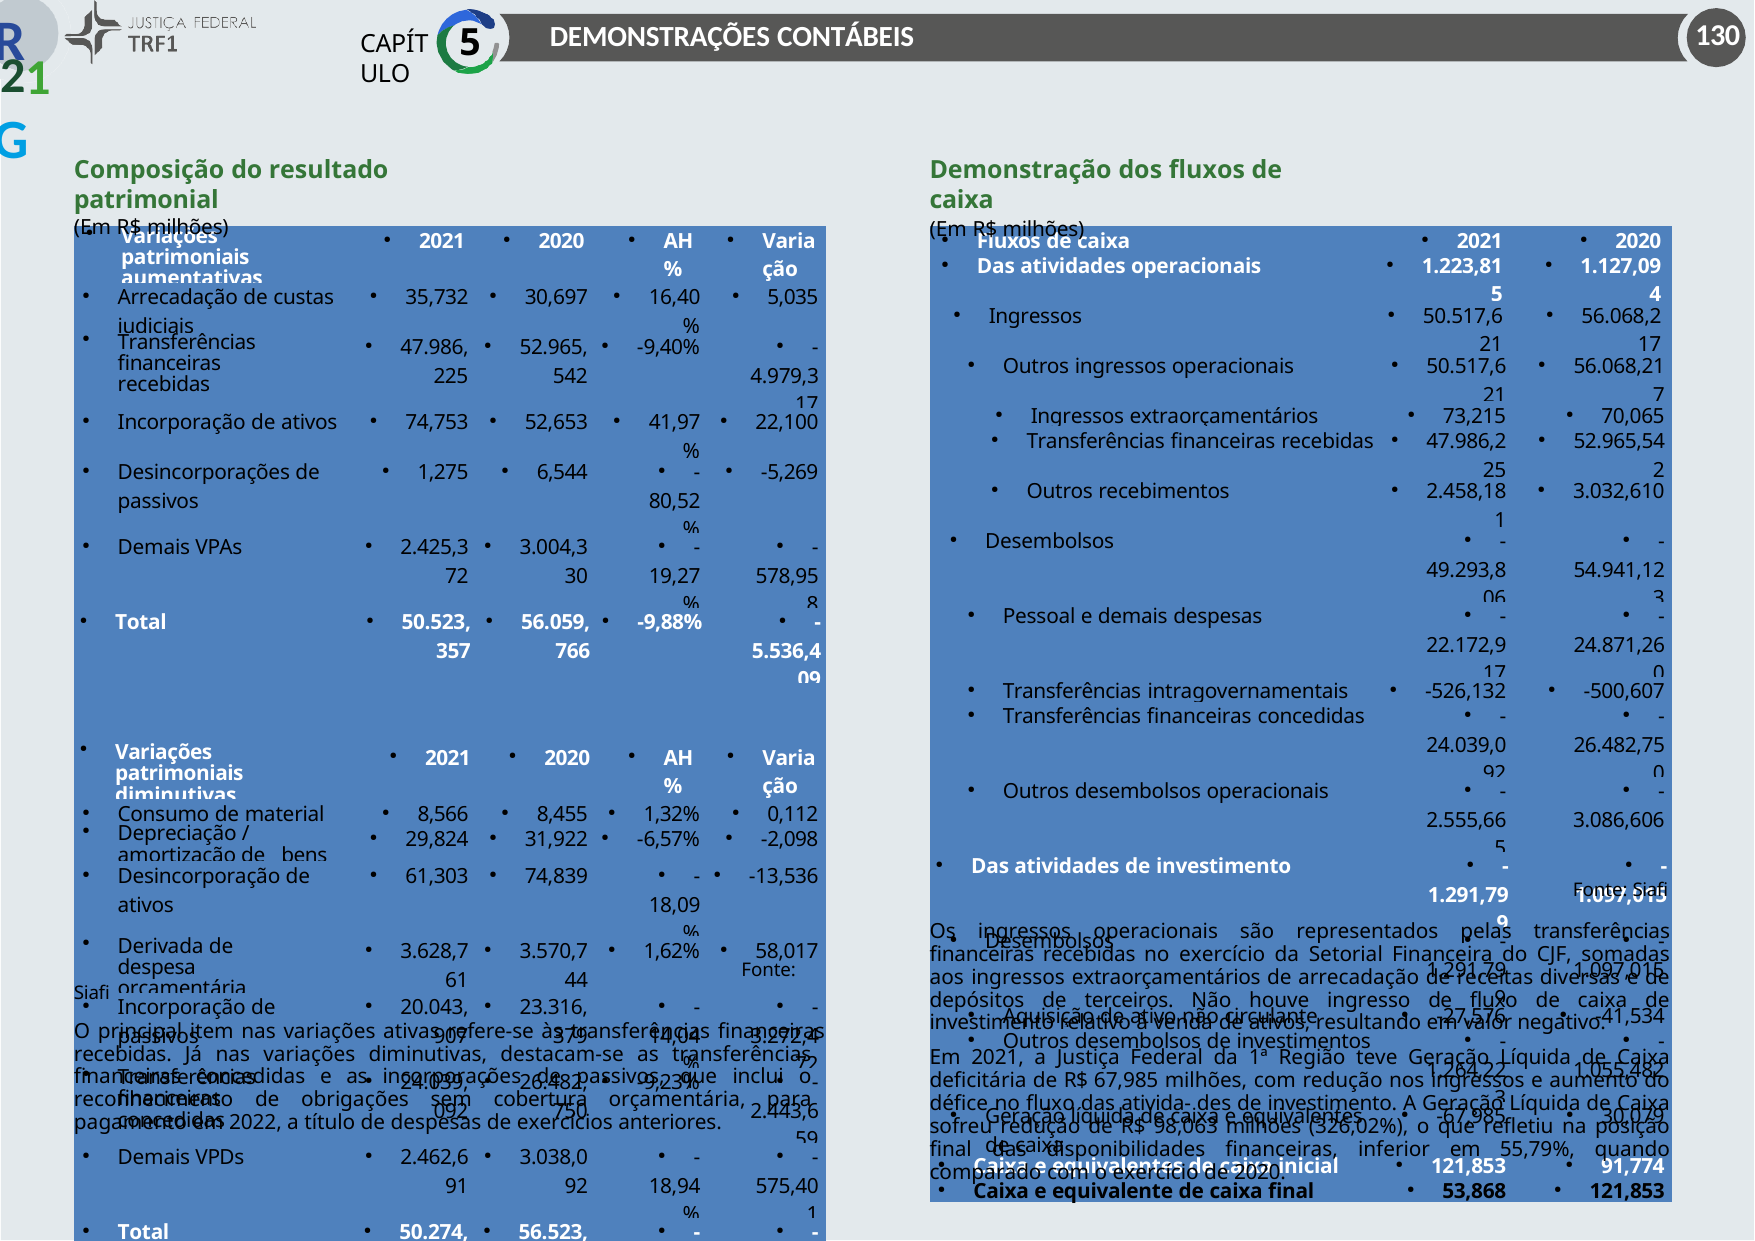

RG
130
21
DEMONSTRAÇÕES CONTÁBEIS
5
CAPÍTULO
Demonstração dos fluxos de caixa
(Em R$ milhões)
Composição do resultado patrimonial
(Em R$ milhões)
| Variações patrimoniais aumentativas | 2021 | 2020 | AH% | Variação |
| --- | --- | --- | --- | --- |
| Arrecadação de custas judiciais | 35,732 | 30,697 | 16,40% | 5,035 |
| Transferências financeiras recebidas | 47.986,225 | 52.965,542 | -9,40% | -4.979,317 |
| Incorporação de ativos | 74,753 | 52,653 | 41,97% | 22,100 |
| Desincorporações de passivos | 1,275 | 6,544 | -80,52% | -5,269 |
| Demais VPAs | 2.425,372 | 3.004,330 | -19,27% | -578,958 |
| Total | 50.523,357 | 56.059,766 | -9,88% | -5.536,409 |
| | | | | |
| Variações patrimoniais diminutivas | 2021 | 2020 | AH% | Variação |
| Consumo de material | 8,566 | 8,455 | 1,32% | 0,112 |
| Depreciação / amortização de bens | 29,824 | 31,922 | -6,57% | -2,098 |
| Desincorporação de ativos | 61,303 | 74,839 | -18,09% | -13,536 |
| Derivada de despesa orçamentária | 3.628,761 | 3.570,744 | 1,62% | 58,017 |
| Incorporação de passivos | 20.043,907 | 23.316,379 | -14,04% | -3.272,472 |
| Transferências financeiras concedidas | 24.039,092 | 26.482,750 | -9,23% | -2.443,659 |
| Demais VPDs | 2.462,691 | 3.038,092 | -18,94% | -575,401 |
| Total | 50.274,144 | 56.523,182 | -11,06% | -6.249,037 |
| Resultado patrimonial | 249,213 | -463,416 | -153,78% | 712,628 |
| Fluxos de caixa | 2021 | 2020 |
| --- | --- | --- |
| Das atividades operacionais | 1.223,815 | 1.127,094 |
| Ingressos | 50.517,621 | 56.068,217 |
| Outros ingressos operacionais | 50.517,621 | 56.068,217 |
| Ingressos extraorçamentários | 73,215 | 70,065 |
| Transferências financeiras recebidas | 47.986,225 | 52.965,542 |
| Outros recebimentos | 2.458,181 | 3.032,610 |
| Desembolsos | -49.293,806 | -54.941,123 |
| Pessoal e demais despesas | -22.172,917 | -24.871,260 |
| Transferências intragovernamentais | -526,132 | -500,607 |
| Transferências financeiras concedidas | -24.039,092 | -26.482,750 |
| Outros desembolsos operacionais | -2.555,665 | -3.086,606 |
| Das atividades de investimento | -1.291,799 | -1.097,015 |
| Desembolsos | -1.291,799 | -1.097,015 |
| Aquisição de ativo não circulante | -27,576 | -41,534 |
| Outros desembolsos de investimentos | -1.264,223 | -1.055,482 |
| Geração líquida de caixa e equivalentes de caixa | -67,985 | 30,079 |
| Caixa e equivalentes de caixa inicial | 121,853 | 91,774 |
| Caixa e equivalente de caixa final | 53,868 | 121,853 |
Fonte: Siafi
Os ingressos operacionais são representados pelas transferências financeiras recebidas no exercício da Setorial Financeira do CJF, somadas aos ingressos extraorçamentários de arrecadação de receitas diversas e de depósitos de terceiros. Não houve ingresso de fluxo de caixa de investimento relativo à venda de ativos, resultando em valor negativo.
Em 2021, a Justiça Federal da 1ª Região teve Geração Líquida de Caixa deficitária de R$ 67,985 milhões, com redução nos ingressos e aumento do défice no fluxo das ativida- des de investimento. A Geração Líquida de Caixa sofreu redução de R$ 98,063 milhões (326,02%), o que refletiu na posição final das disponibilidades financeiras, inferior em 55,79%, quando comparado com o exercício de 2020.
Fonte: Siafi
O principal item nas variações ativas refere-se às transferências financeiras recebidas. Já nas variações diminutivas, destacam-se as transferências financeiras concedidas e as incorporações de passivos, que inclui o reconhecimento de obrigações sem cobertura orçamentária, para pagamento em 2022, a título de despesas de exercícios anteriores.